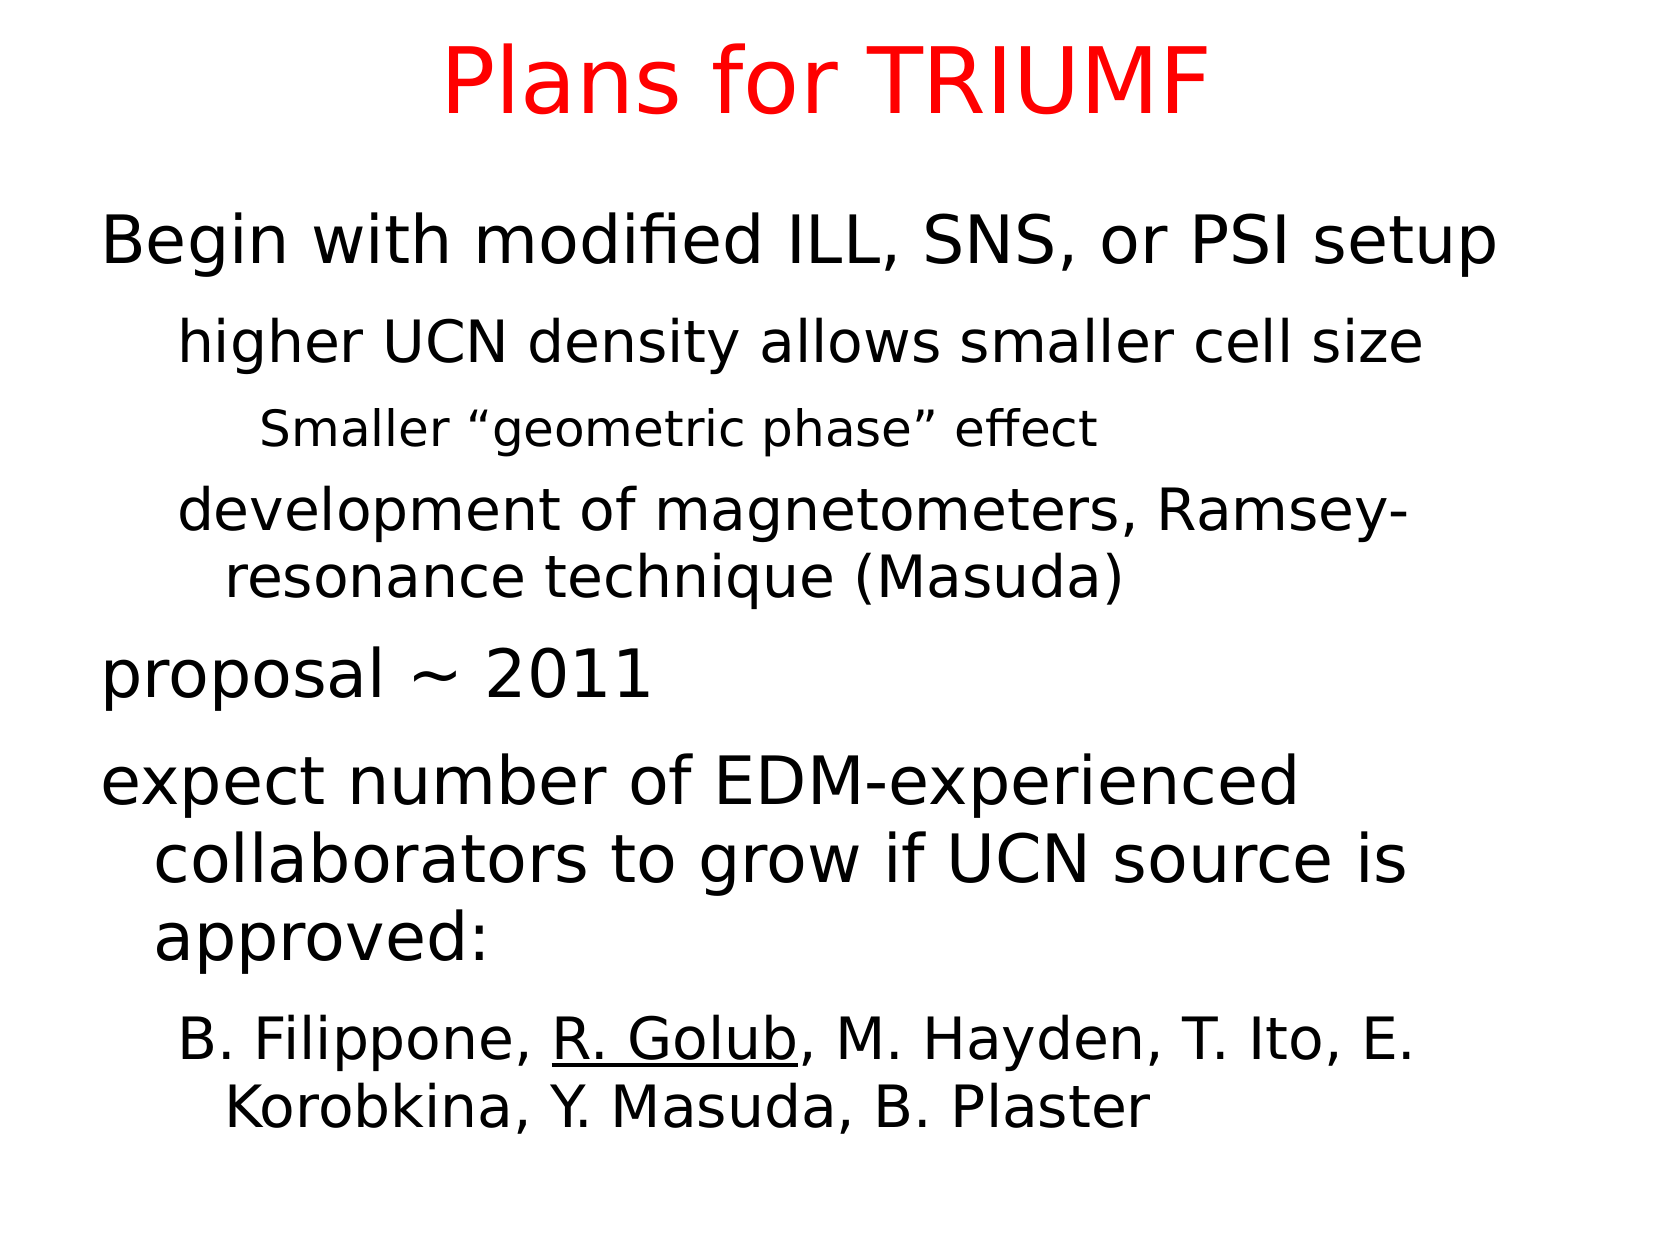

# Plans for TRIUMF
Begin with modified ILL, SNS, or PSI setup
higher UCN density allows smaller cell size
Smaller “geometric phase” effect
development of magnetometers, Ramsey-resonance technique (Masuda)
proposal ~ 2011
expect number of EDM-experienced collaborators to grow if UCN source is approved:
B. Filippone, R. Golub, M. Hayden, T. Ito, E. Korobkina, Y. Masuda, B. Plaster